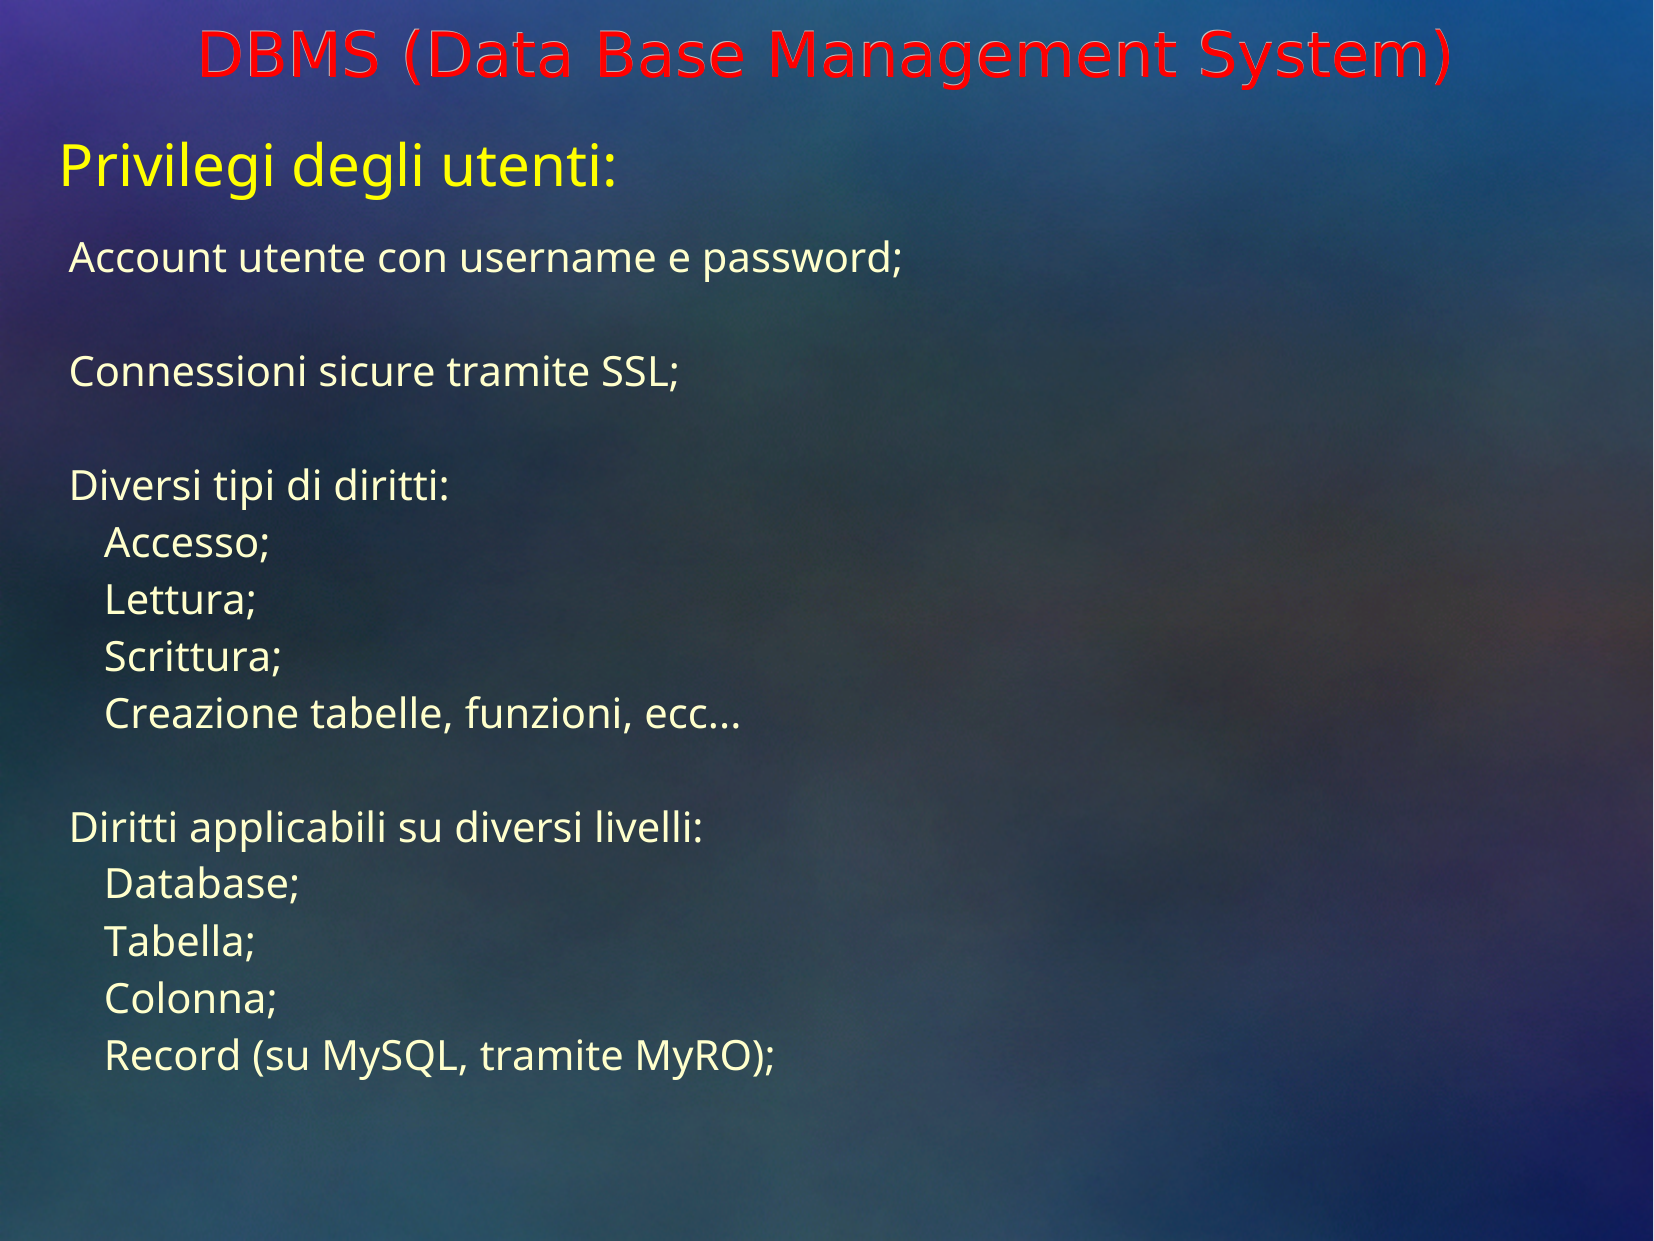

Privilegi degli utenti:
Account utente con username e password;
Connessioni sicure tramite SSL;
Diversi tipi di diritti:
Accesso;
Lettura;
Scrittura;
Creazione tabelle, funzioni, ecc...
Diritti applicabili su diversi livelli:
Database;
Tabella;
Colonna;
Record (su MySQL, tramite MyRO);